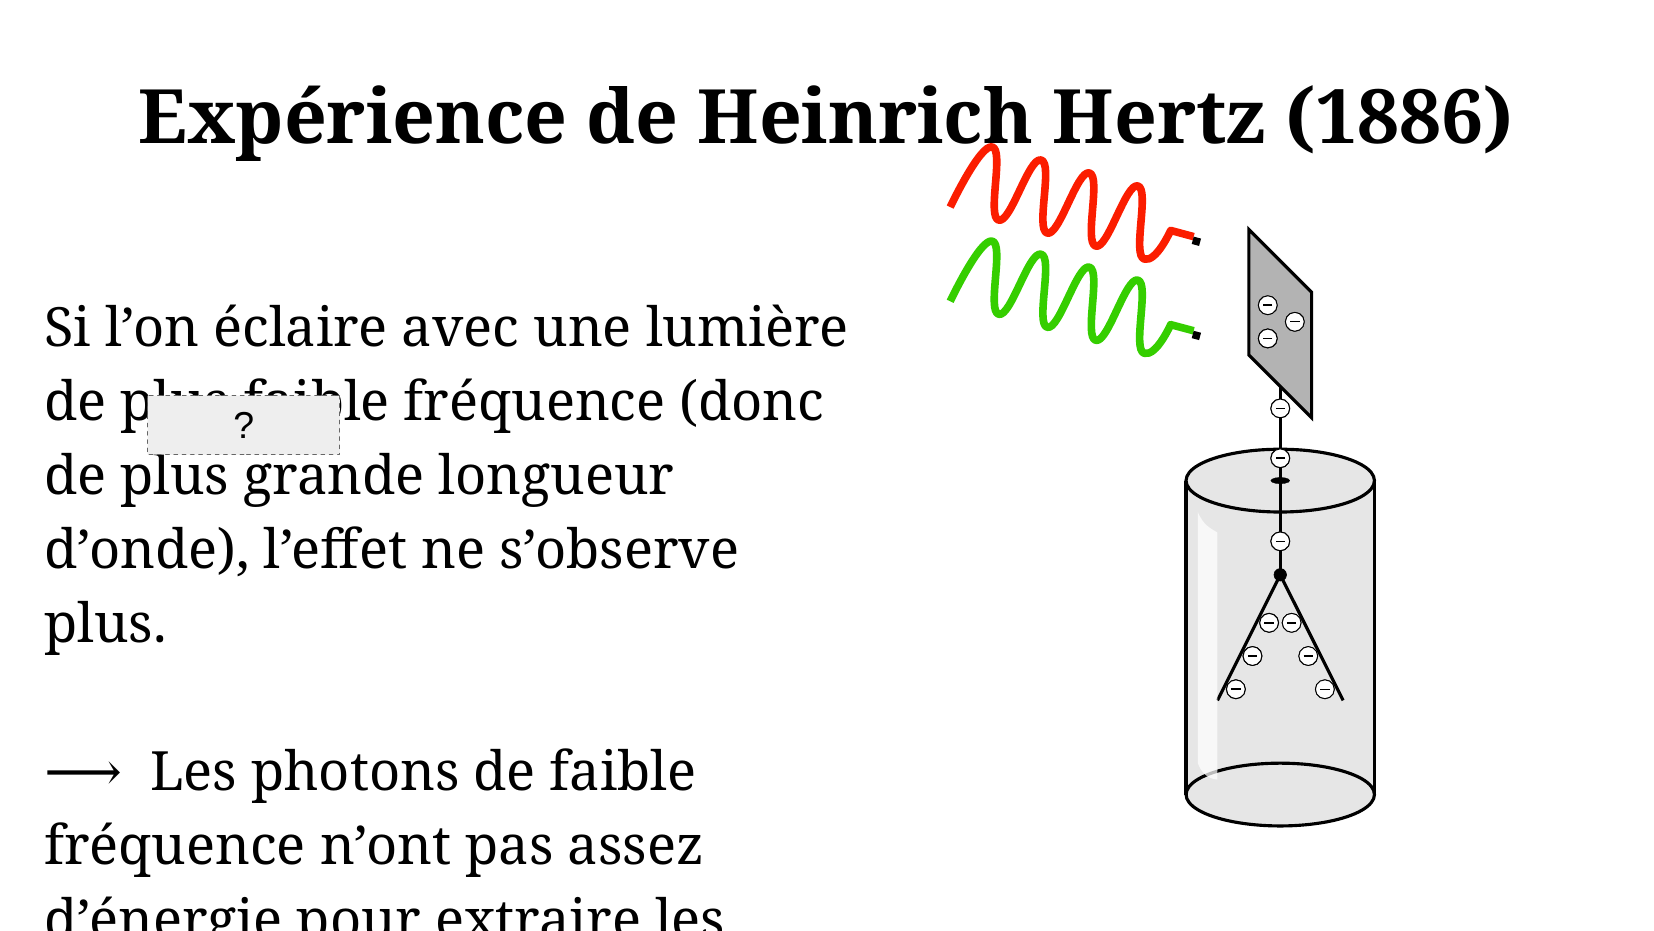

# Expérience de Heinrich Hertz (1886)
Si l’on éclaire avec une lumière de plus faible fréquence (donc de plus grande longueur d’onde), l’effet ne s’observe plus.
⟶ Les photons de faible fréquence n’ont pas assez d’énergie pour extraire les électrons.
?